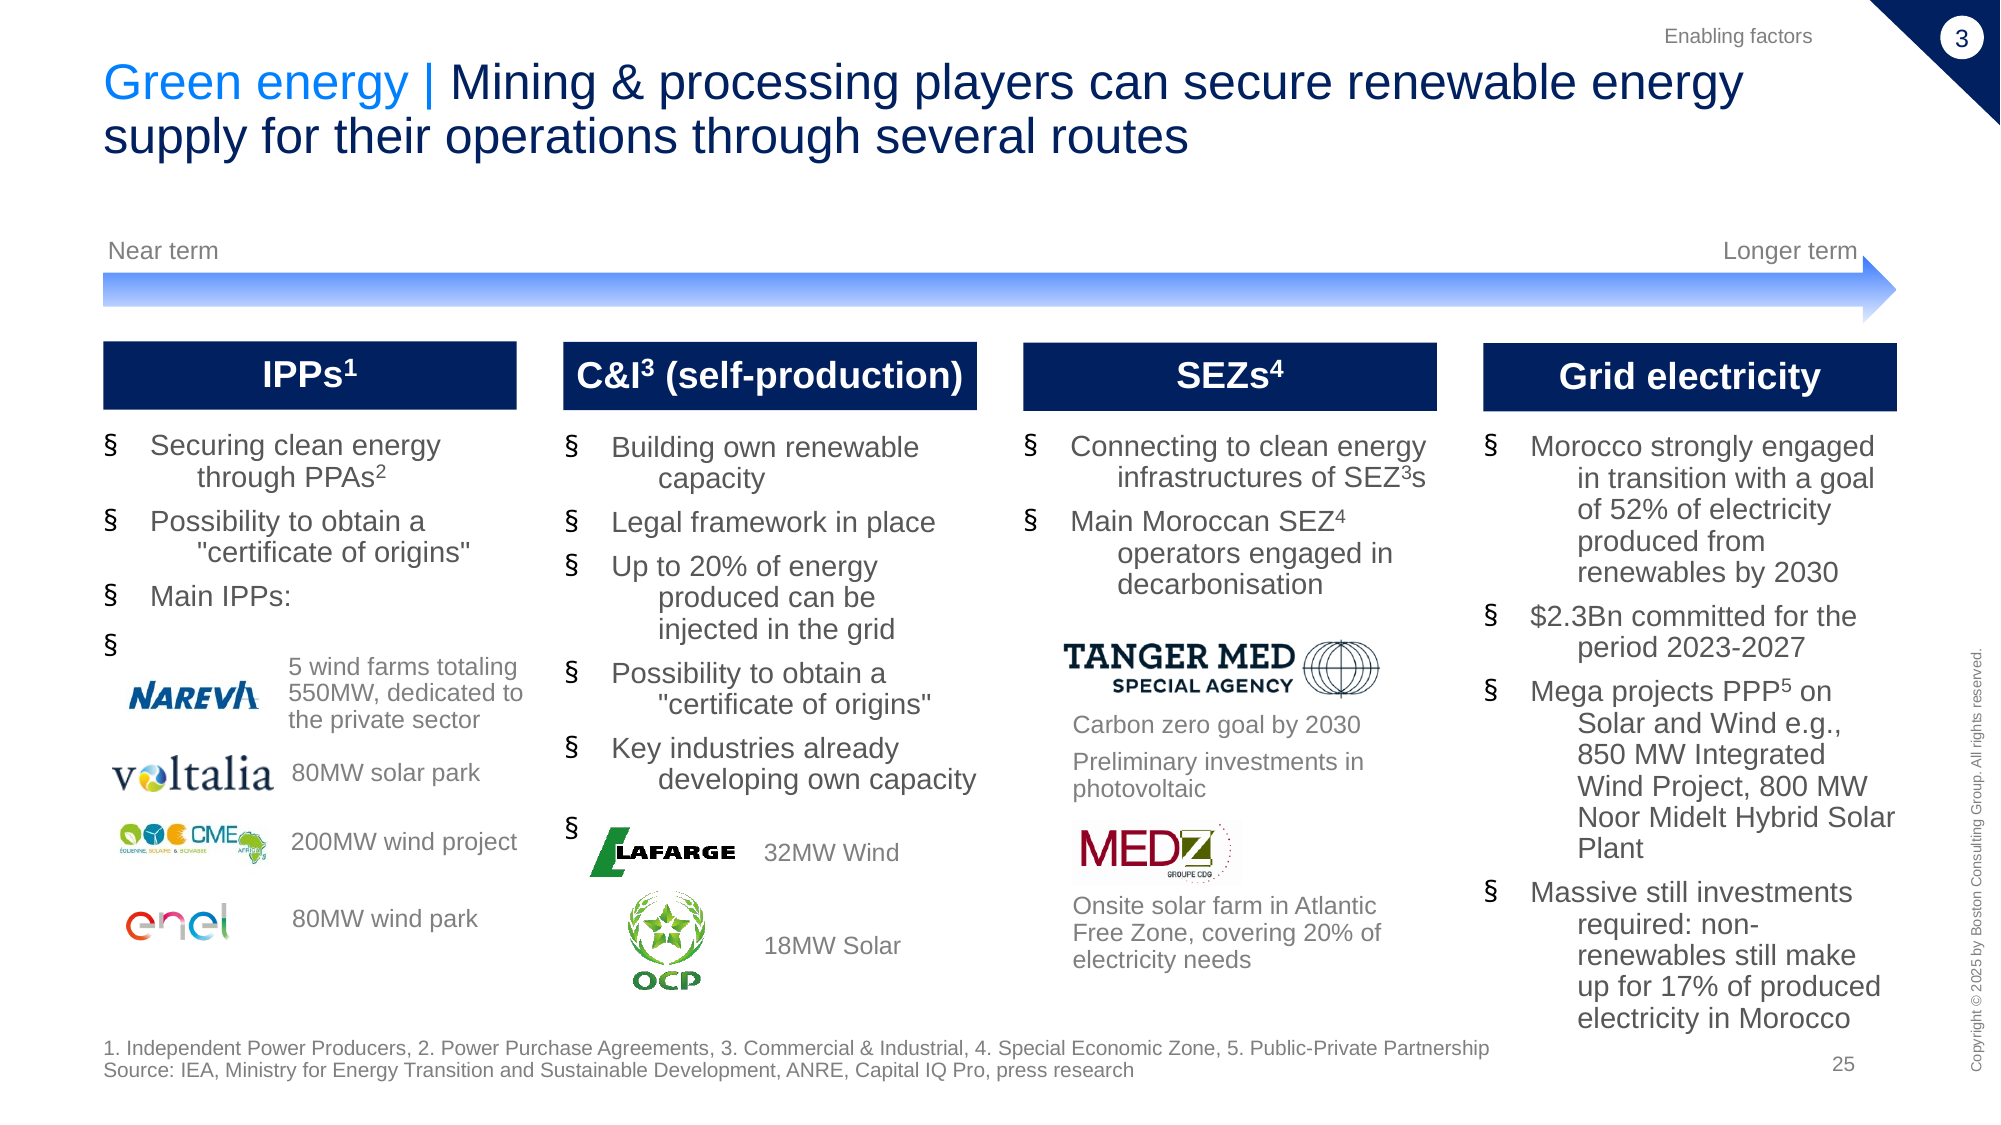

Enabling factors
3
# Green energy | Mining & processing players can secure renewable energy supply for their operations through several routes
Near term
Longer term
IPPs1
C&I3 (self-production)
Building own renewable capacity
Legal framework in place
Up to 20% of energy produced can be injected in the grid
Possibility to obtain a "certificate of origins"
Key industries already developing own capacity
32MW Wind
18MW Solar
SEZs4
Grid electricity
Securing clean energy through PPAs2
Possibility to obtain a "certificate of origins"
Main IPPs:
Connecting to clean energy infrastructures of SEZ3s
Main Moroccan SEZ4 operators engaged in decarbonisation
Morocco strongly engaged in transition with a goal of 52% of electricity produced from renewables by 2030
$2.3Bn committed for the period 2023-2027
Mega projects PPP5 on Solar and Wind e.g., 850 MW Integrated Wind Project, 800 MW Noor Midelt Hybrid Solar Plant
Massive still investments required: non-renewables still make up for 17% of produced electricity in Morocco
5 wind farms totaling 550MW, dedicated to the private sector
Carbon zero goal by 2030
Preliminary investments in photovoltaic
80MW solar park
200MW wind project
Onsite solar farm in Atlantic Free Zone, covering 20% of electricity needs
80MW wind park
1. Independent Power Producers, 2. Power Purchase Agreements, 3. Commercial & Industrial, 4. Special Economic Zone, 5. Public-Private Partnership
Source: IEA, Ministry for Energy Transition and Sustainable Development, ANRE, Capital IQ Pro, press research